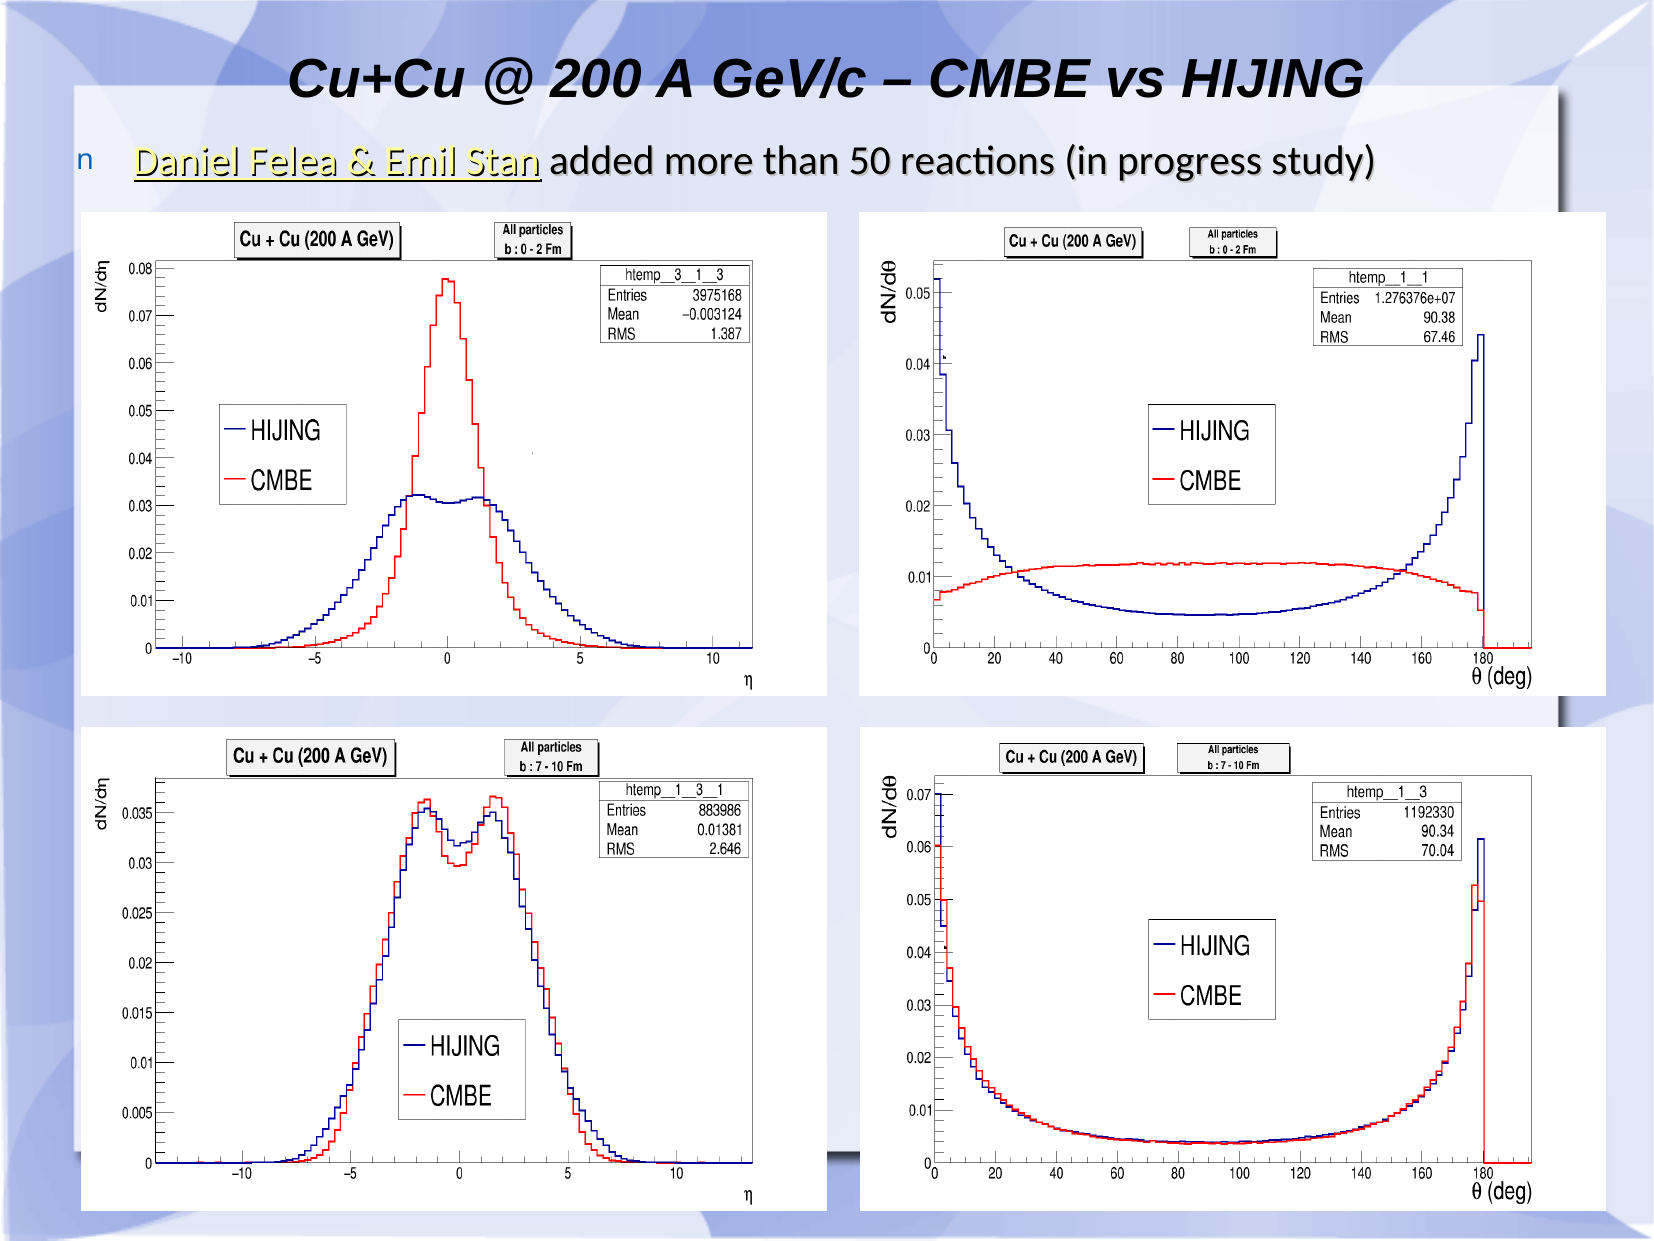

# Cu+Cu @ 200 A GeV/c – CMBE vs HIJING
Daniel Felea & Emil Stan added more than 50 reactions (in progress study)